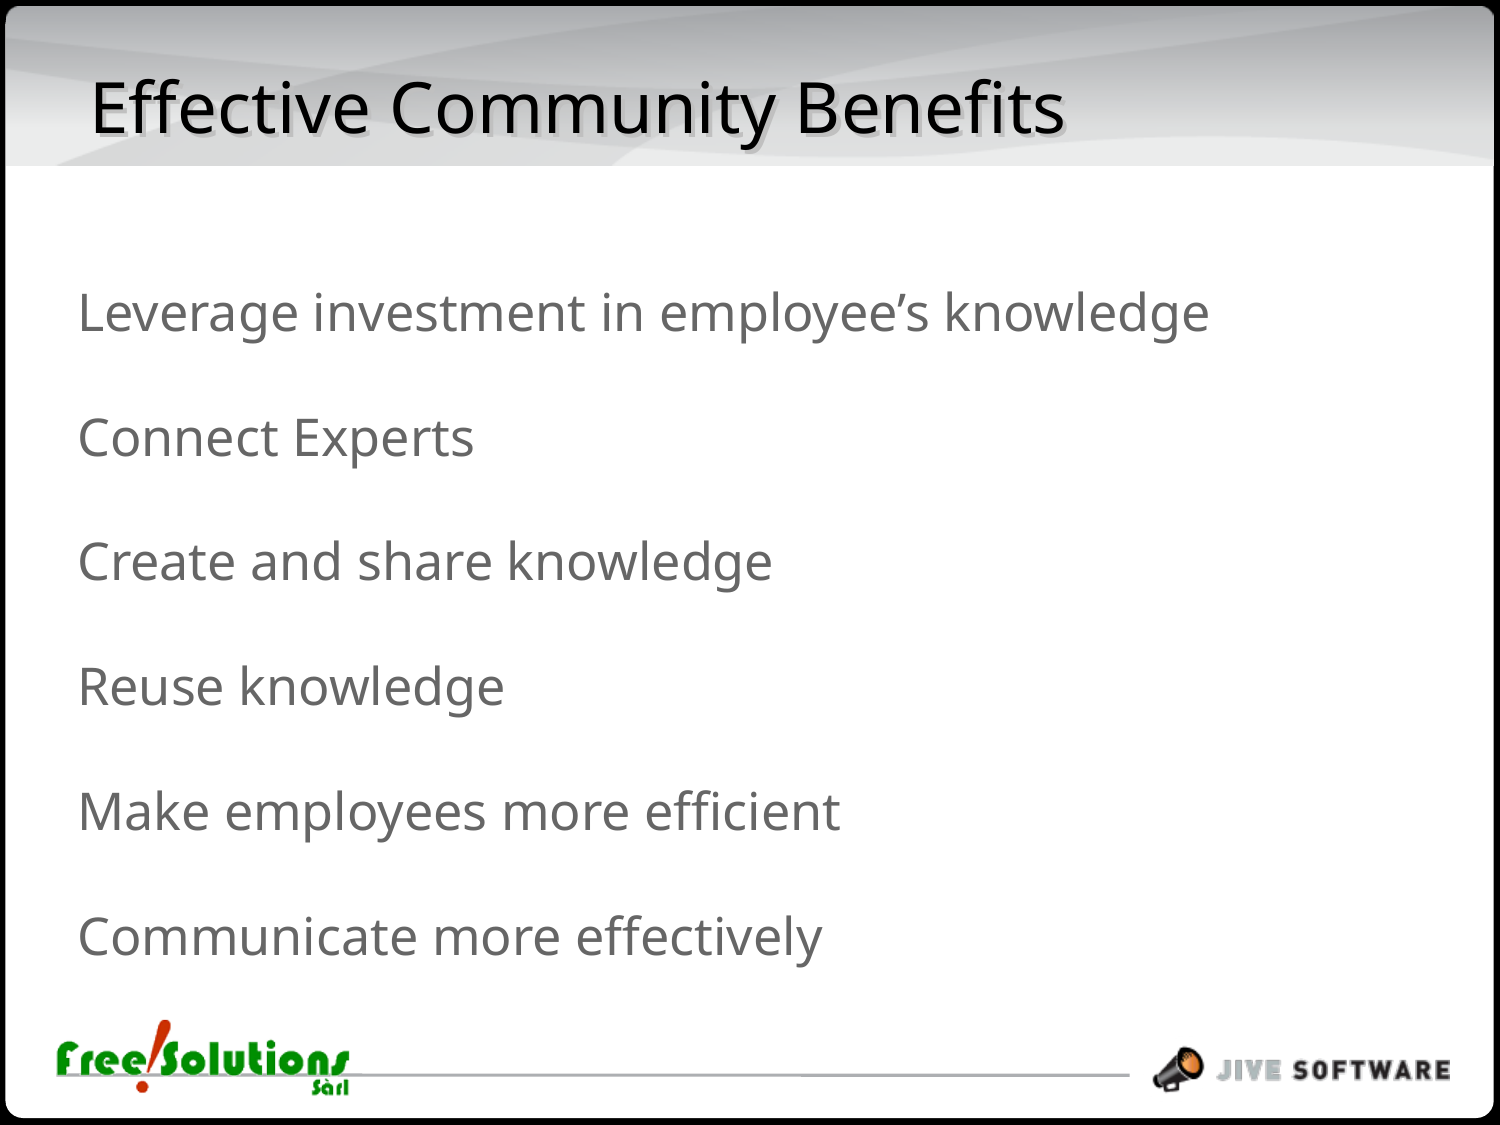

# Effective Community Benefits
Leverage investment in employee’s knowledge
Connect Experts
Create and share knowledge
Reuse knowledge
Make employees more efficient
Communicate more effectively